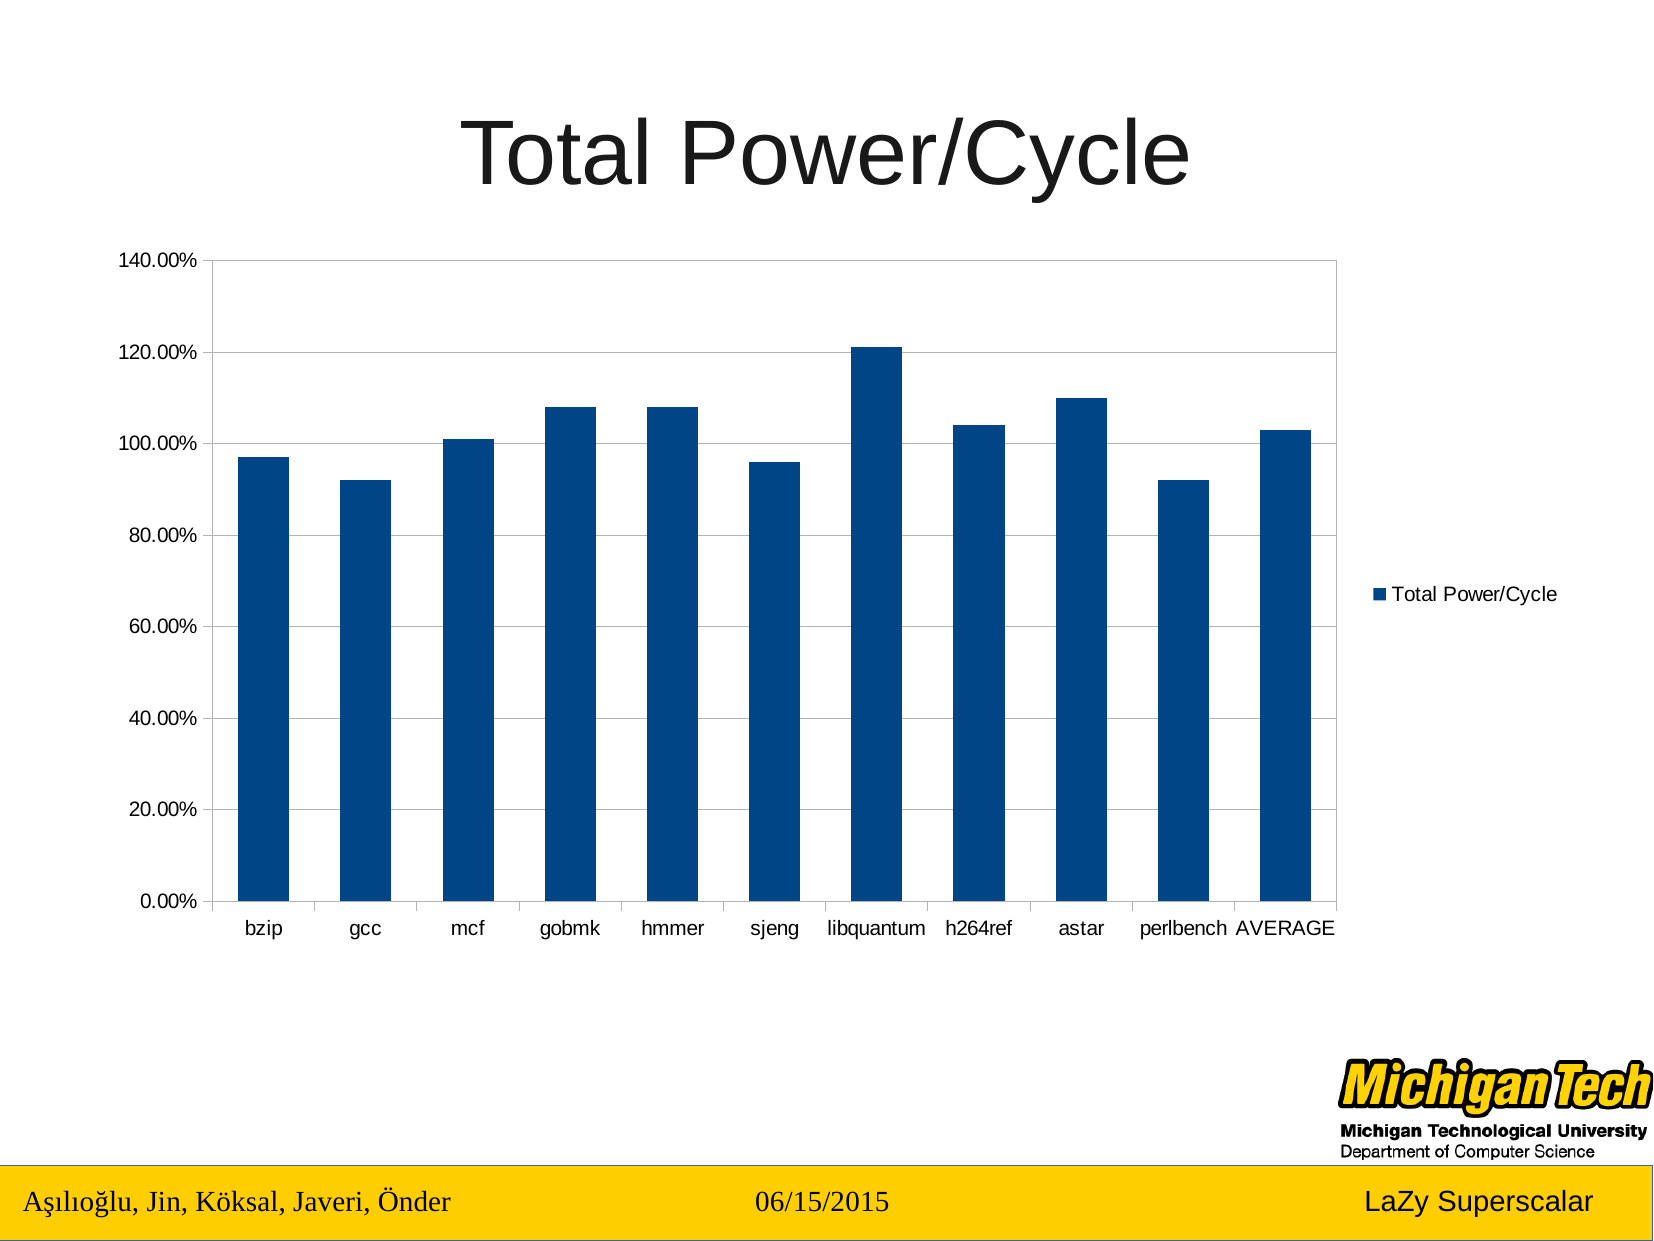

# Total Power/Cycle
### Chart
| Category | Total Power/Cycle |
|---|---|
| bzip | 0.97 |
| gcc | 0.92 |
| mcf | 1.01 |
| gobmk | 1.08 |
| hmmer | 1.08 |
| sjeng | 0.96 |
| libquantum | 1.21 |
| h264ref | 1.04 |
| astar | 1.1 |
| perlbench | 0.92 |
| AVERAGE | 1.03 |Aşılıoğlu, Jin, Köksal, Javeri, Önder
06/15/2015